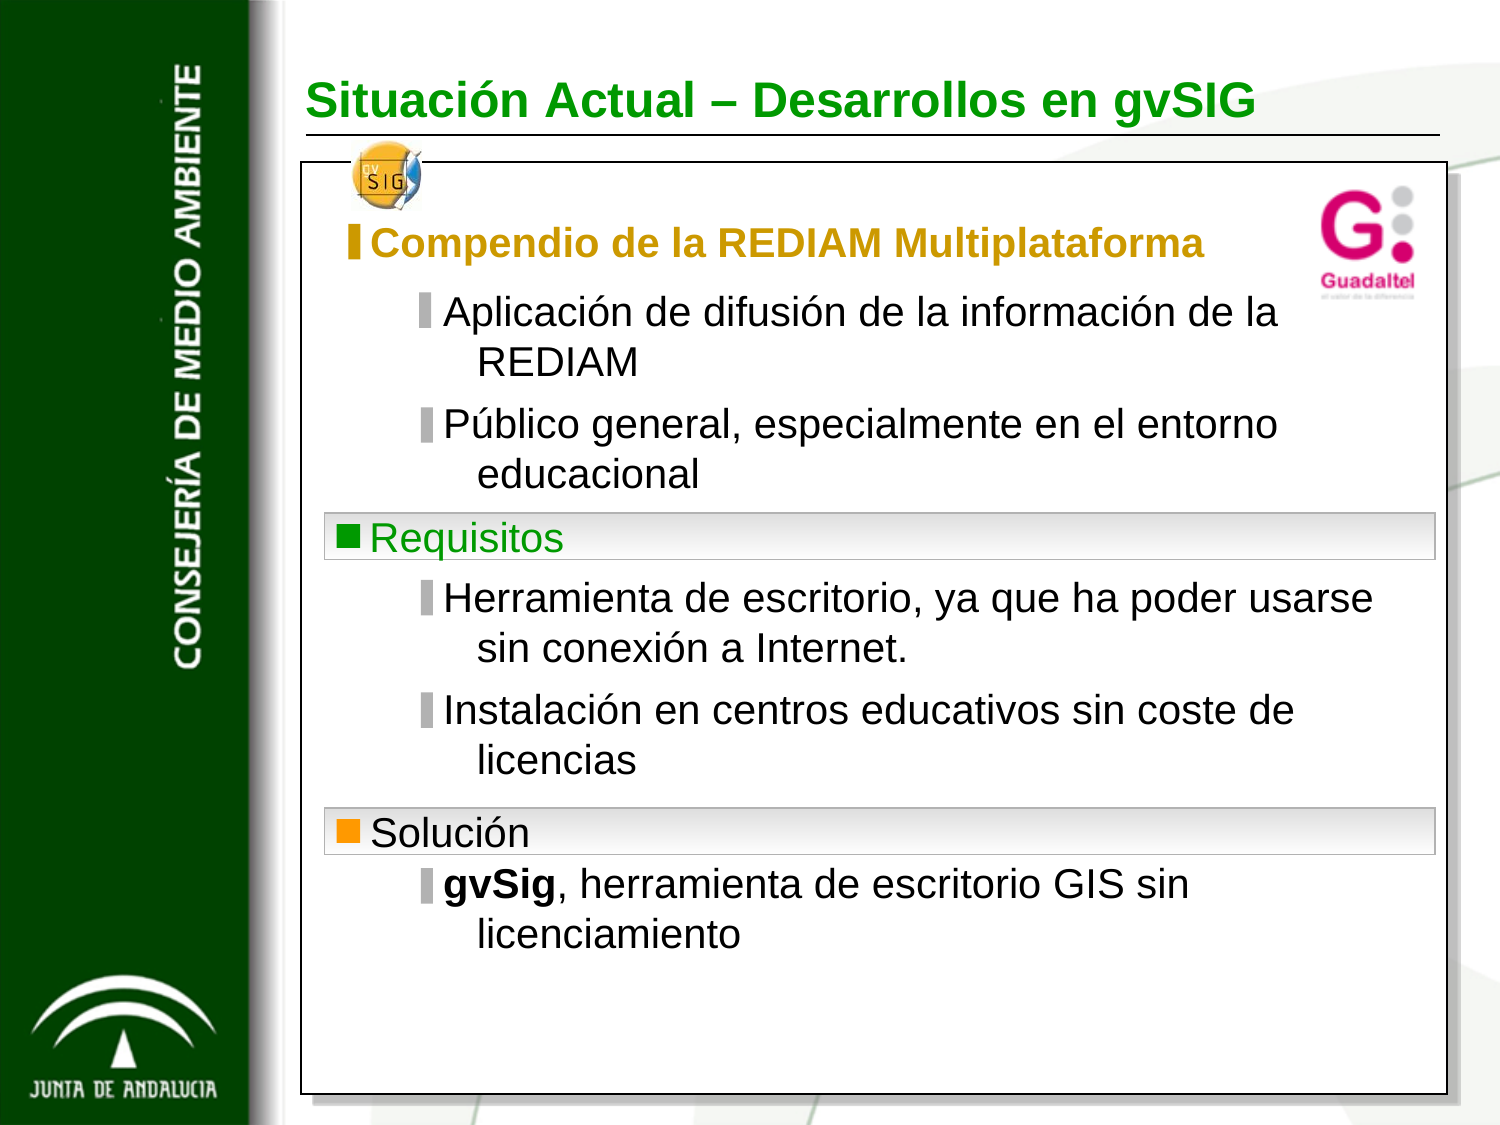

Situación Actual – Desarrollos en gvSIG
Compendio de la REDIAM Multiplataforma
Aplicación de difusión de la información de la REDIAM
Público general, especialmente en el entorno educacional
Herramienta de escritorio, ya que ha poder usarse sin conexión a Internet.
Instalación en centros educativos sin coste de licencias
gvSig, herramienta de escritorio GIS sin licenciamiento
Requisitos
Solución